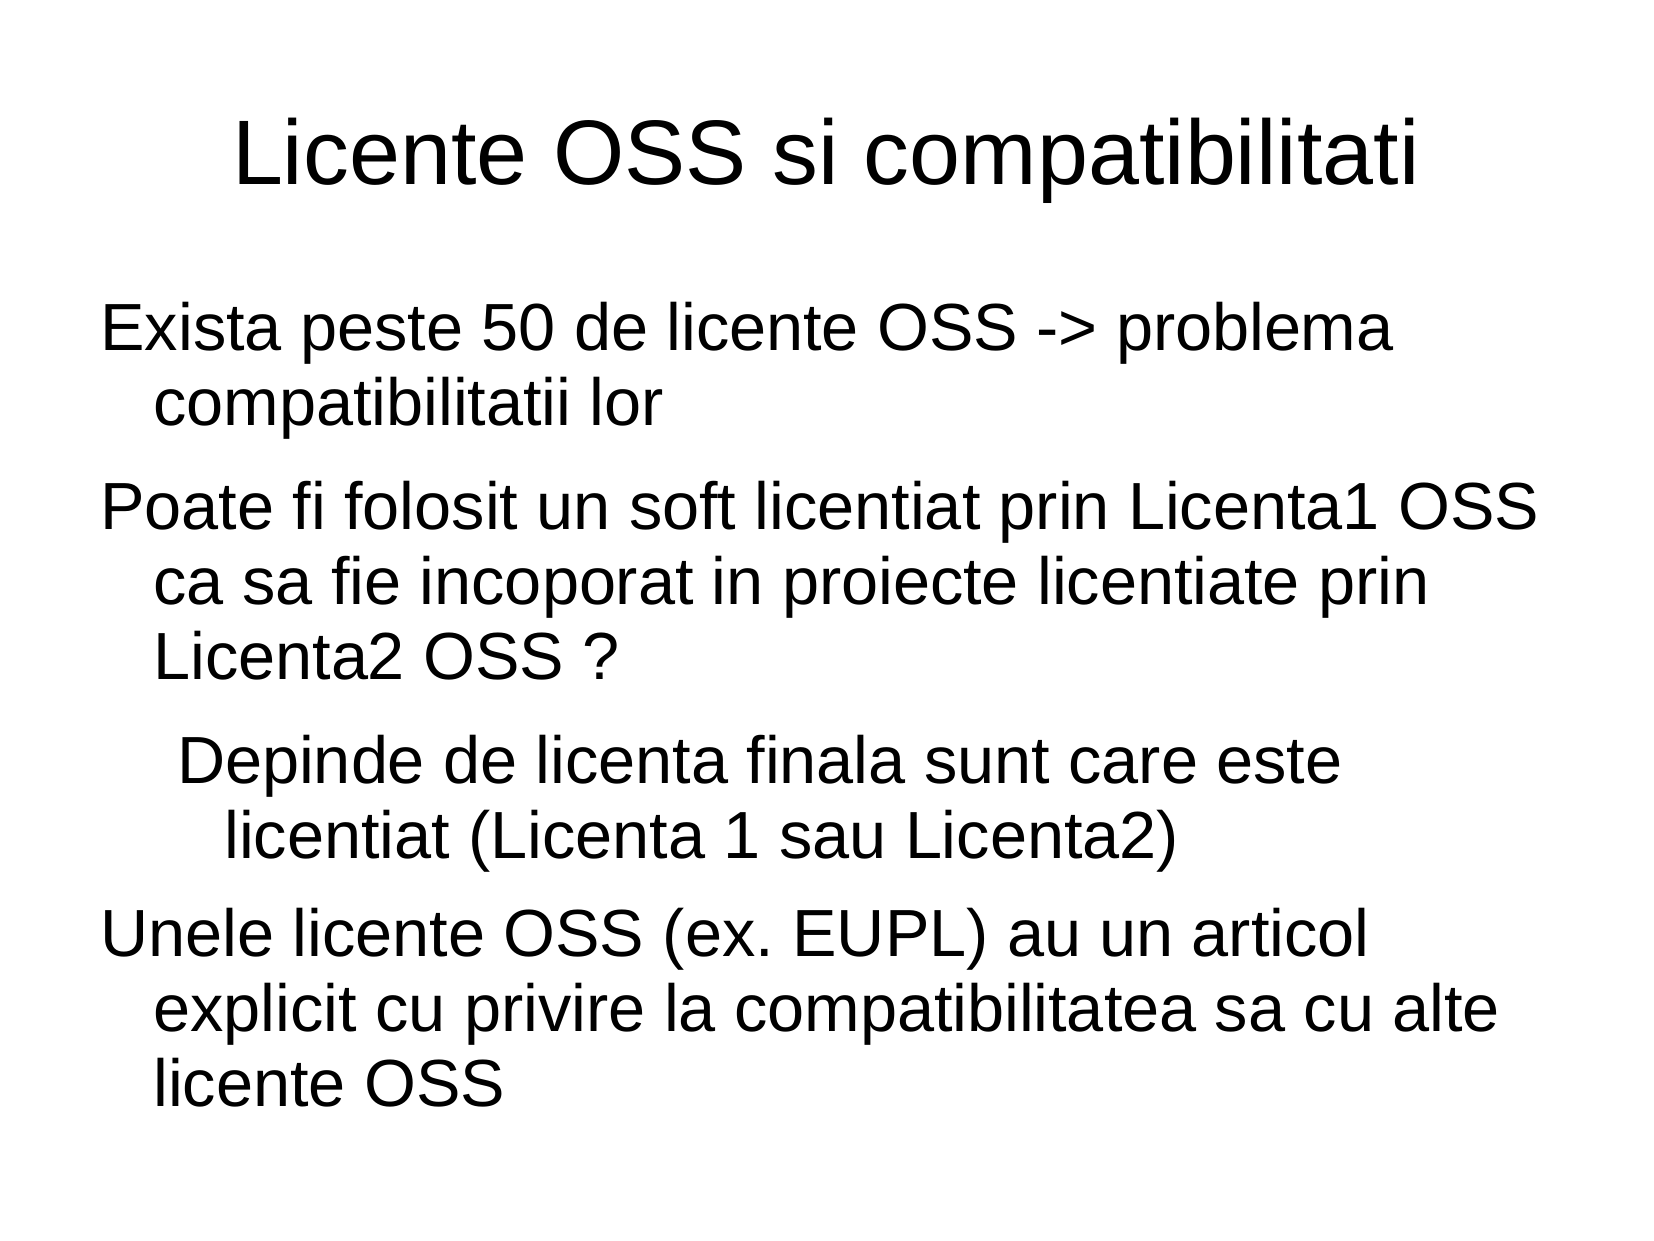

# Licente OSS si compatibilitati
Exista peste 50 de licente OSS -> problema compatibilitatii lor
Poate fi folosit un soft licentiat prin Licenta1 OSS ca sa fie incoporat in proiecte licentiate prin Licenta2 OSS ?
Depinde de licenta finala sunt care este licentiat (Licenta 1 sau Licenta2)
Unele licente OSS (ex. EUPL) au un articol explicit cu privire la compatibilitatea sa cu alte licente OSS